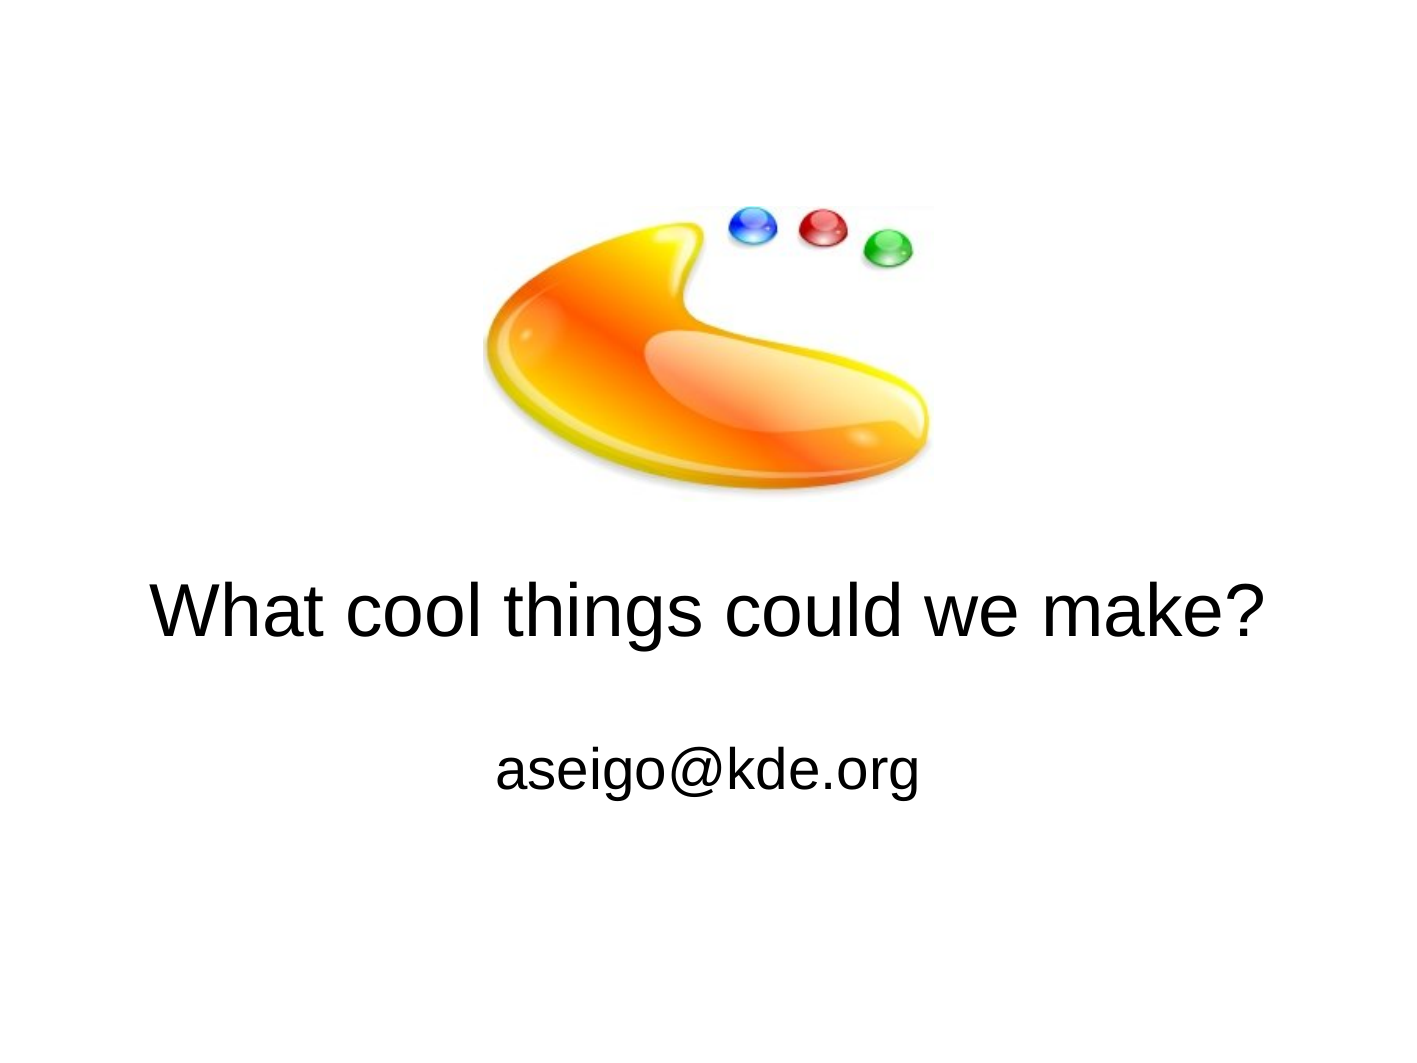

What cool things could we make?
aseigo@kde.org